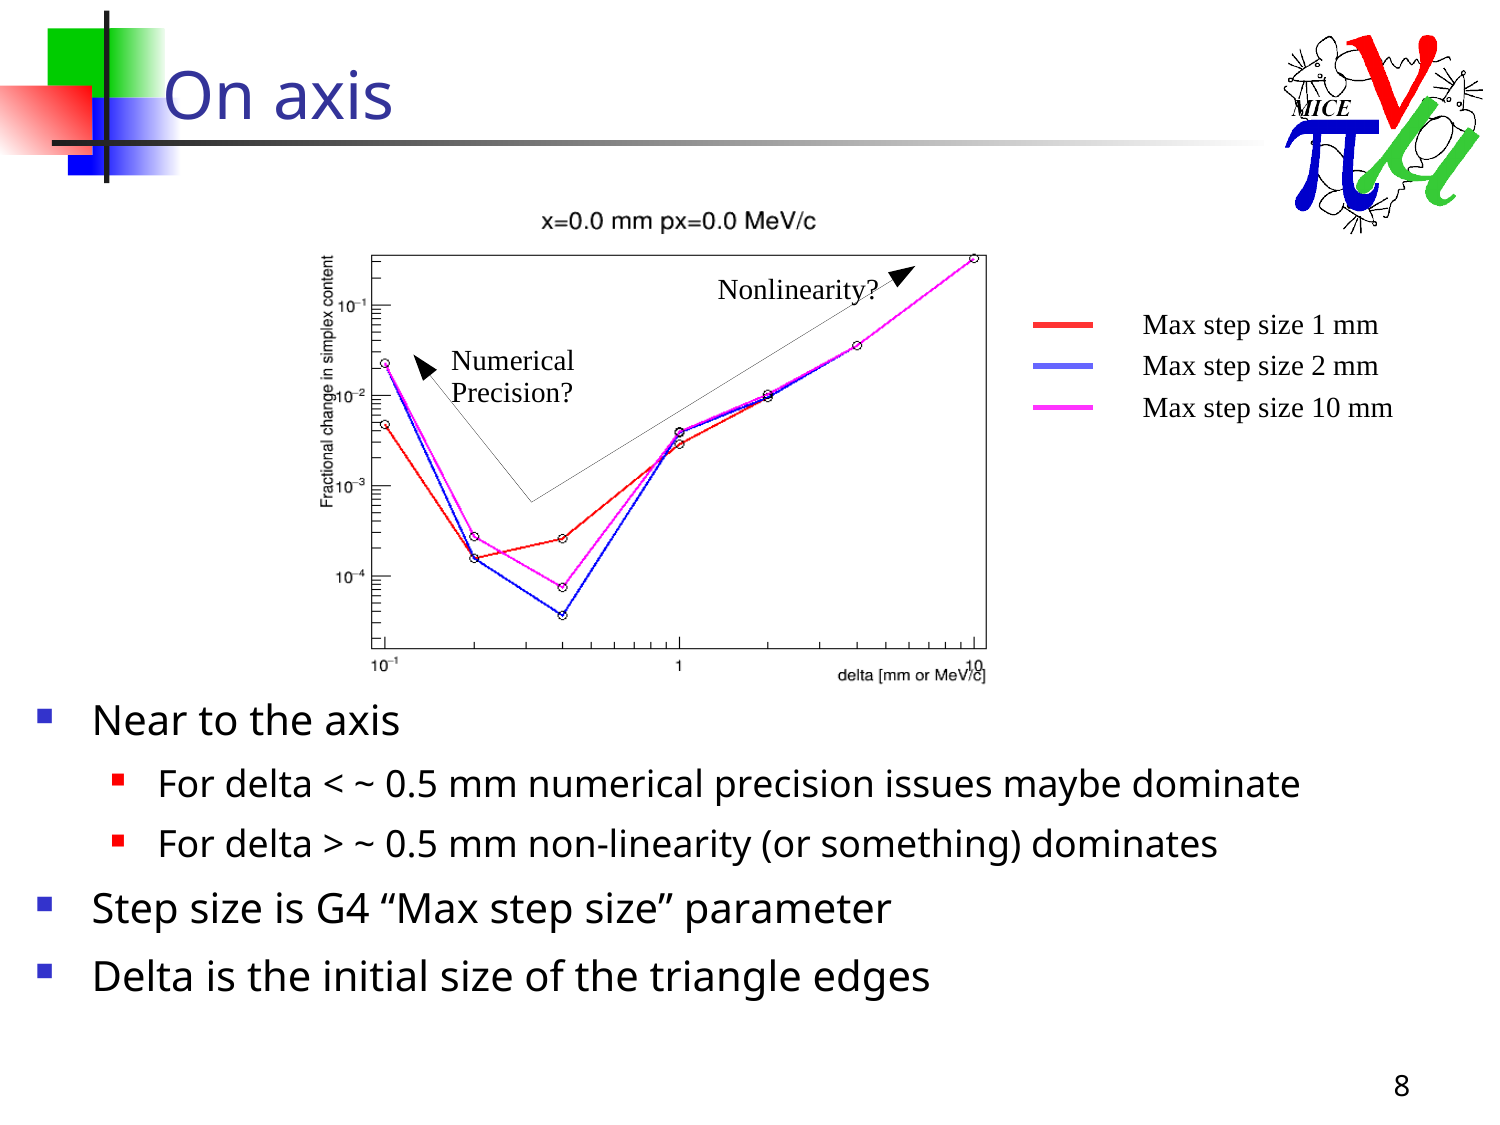

# On axis
Nonlinearity?
Max step size 1 mm
Numerical
Precision?
Max step size 2 mm
Max step size 10 mm
Near to the axis
For delta < ~ 0.5 mm numerical precision issues maybe dominate
For delta > ~ 0.5 mm non-linearity (or something) dominates
Step size is G4 “Max step size” parameter
Delta is the initial size of the triangle edges
8